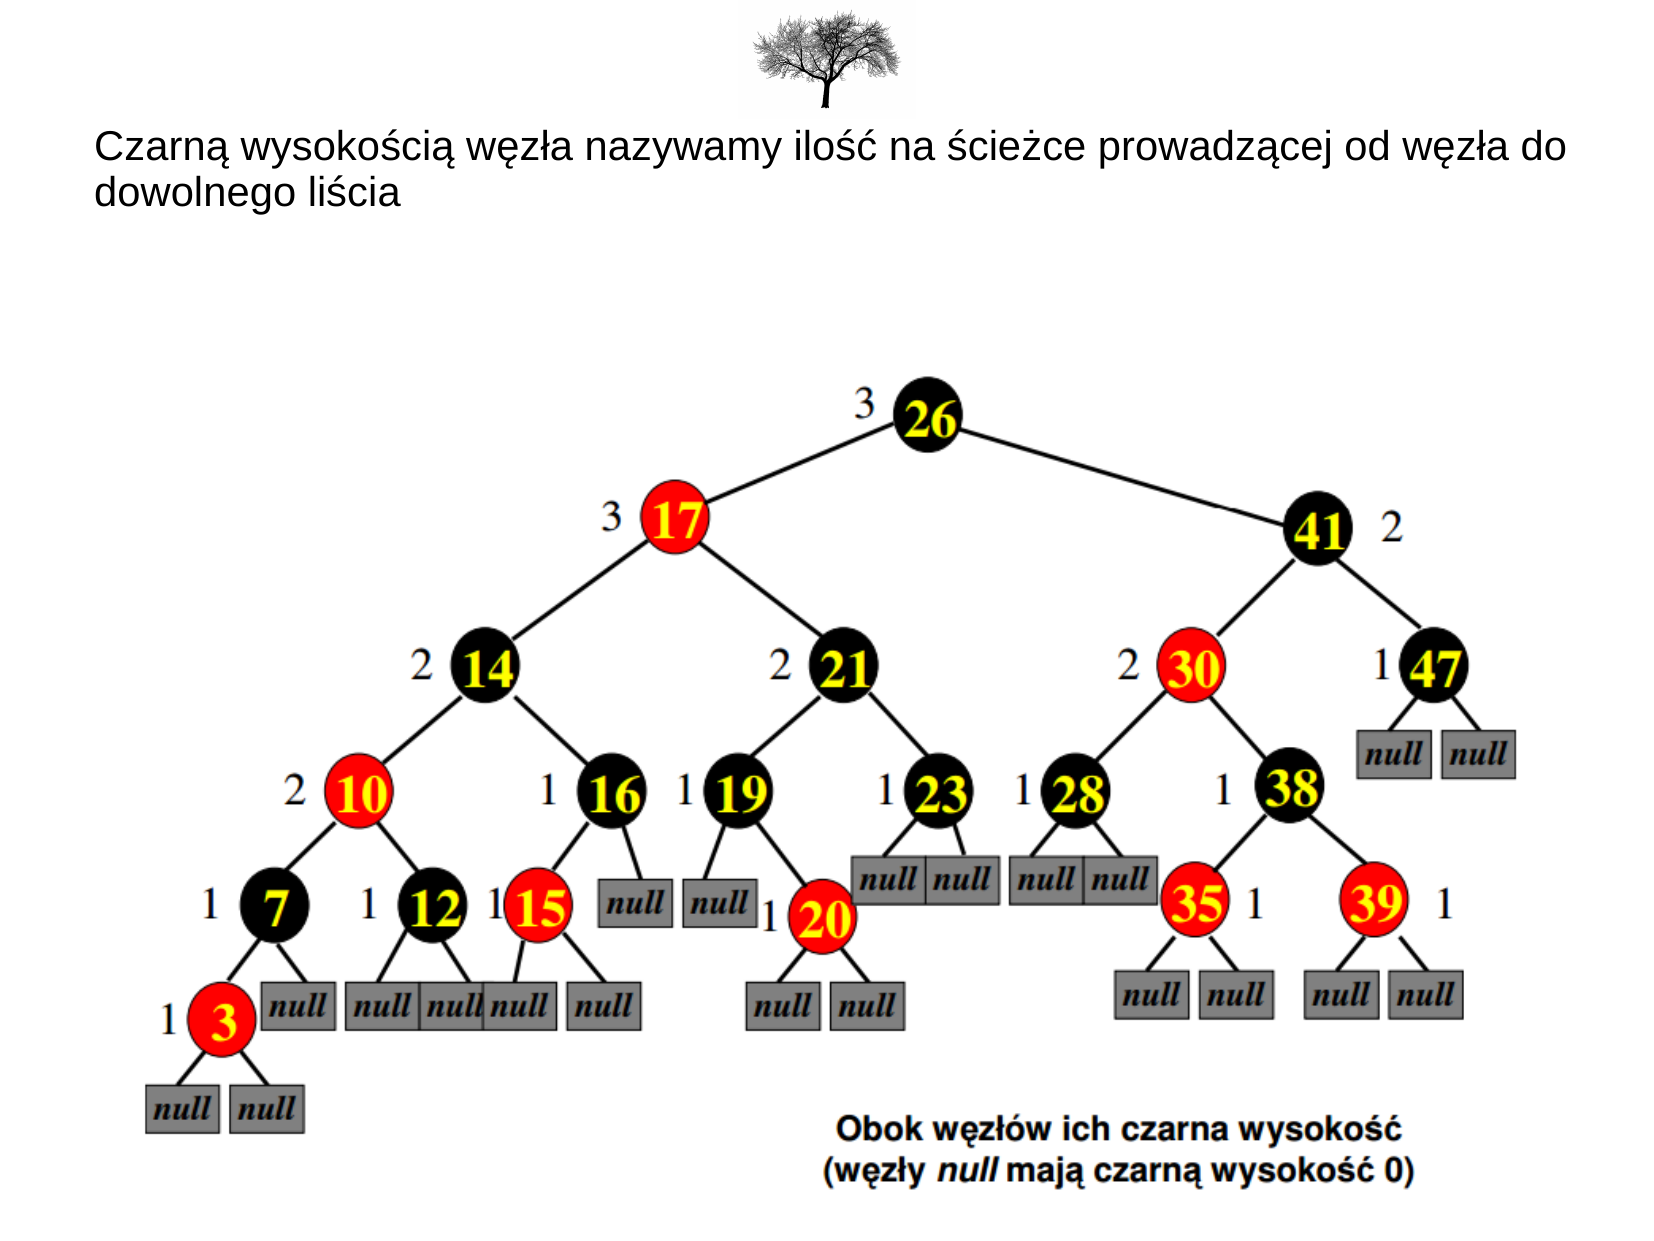

# Czarną wysokością węzła nazywamy ilość na ścieżce prowadzącej od węzła do dowolnego liścia